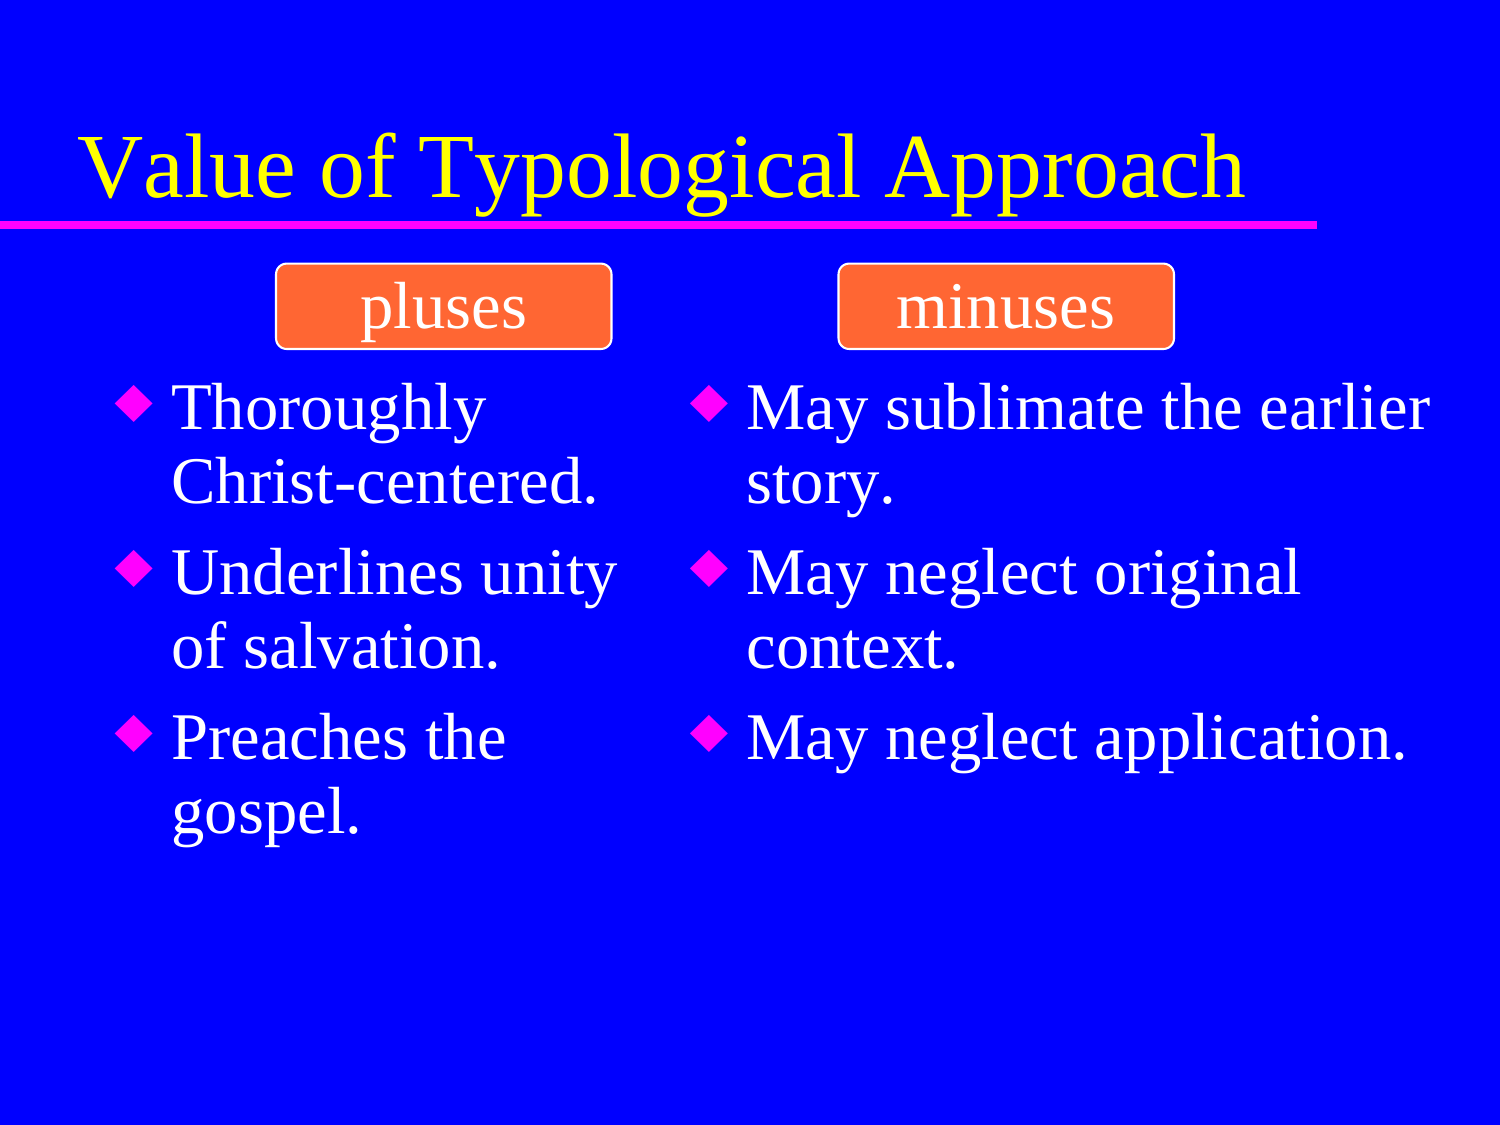

# Value of Typological Approach
pluses
minuses
Thoroughly Christ-centered.
Underlines unity of salvation.
Preaches the gospel.
May sublimate the earlier story.
May neglect original context.
May neglect application.